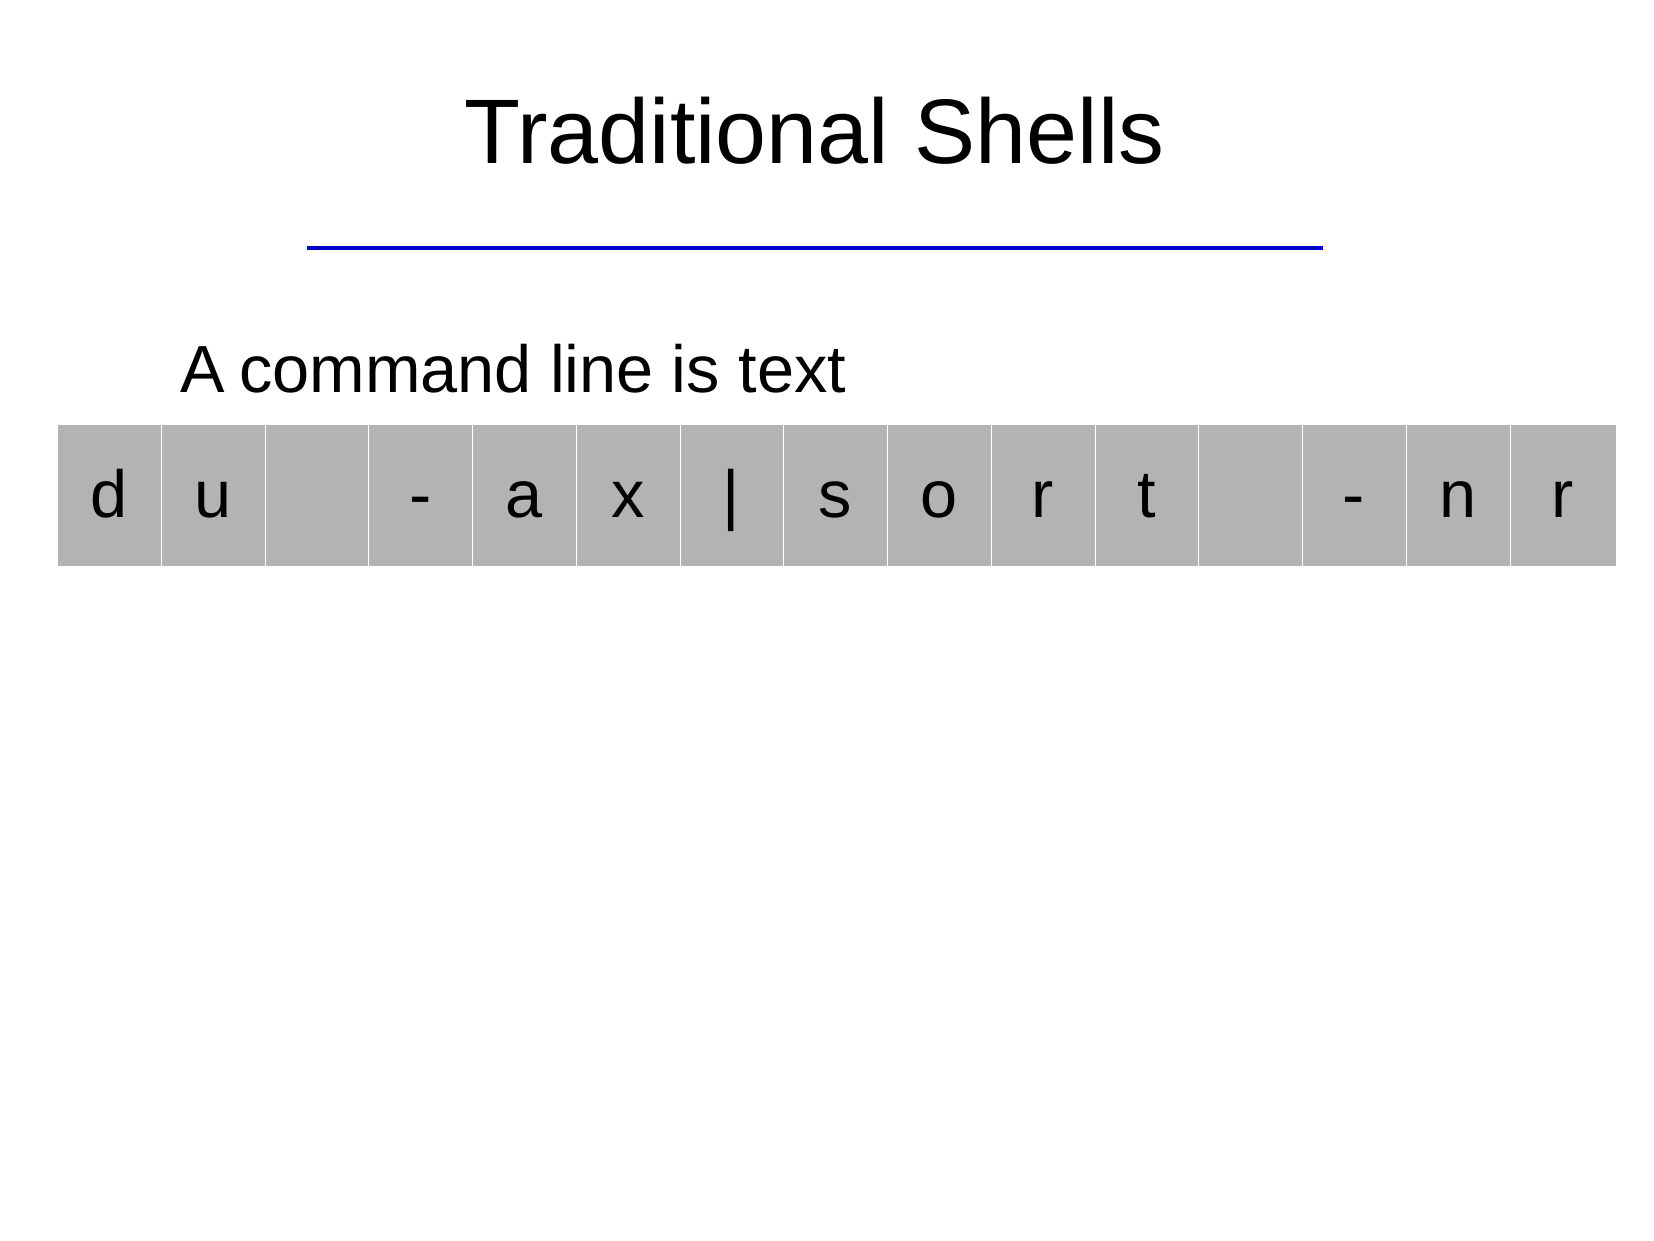

# Traditional Shells
A command line is text
| d | u | | - | a | x | | | s | o | r | t | | - | n | r |
| --- | --- | --- | --- | --- | --- | --- | --- | --- | --- | --- | --- | --- | --- | --- |